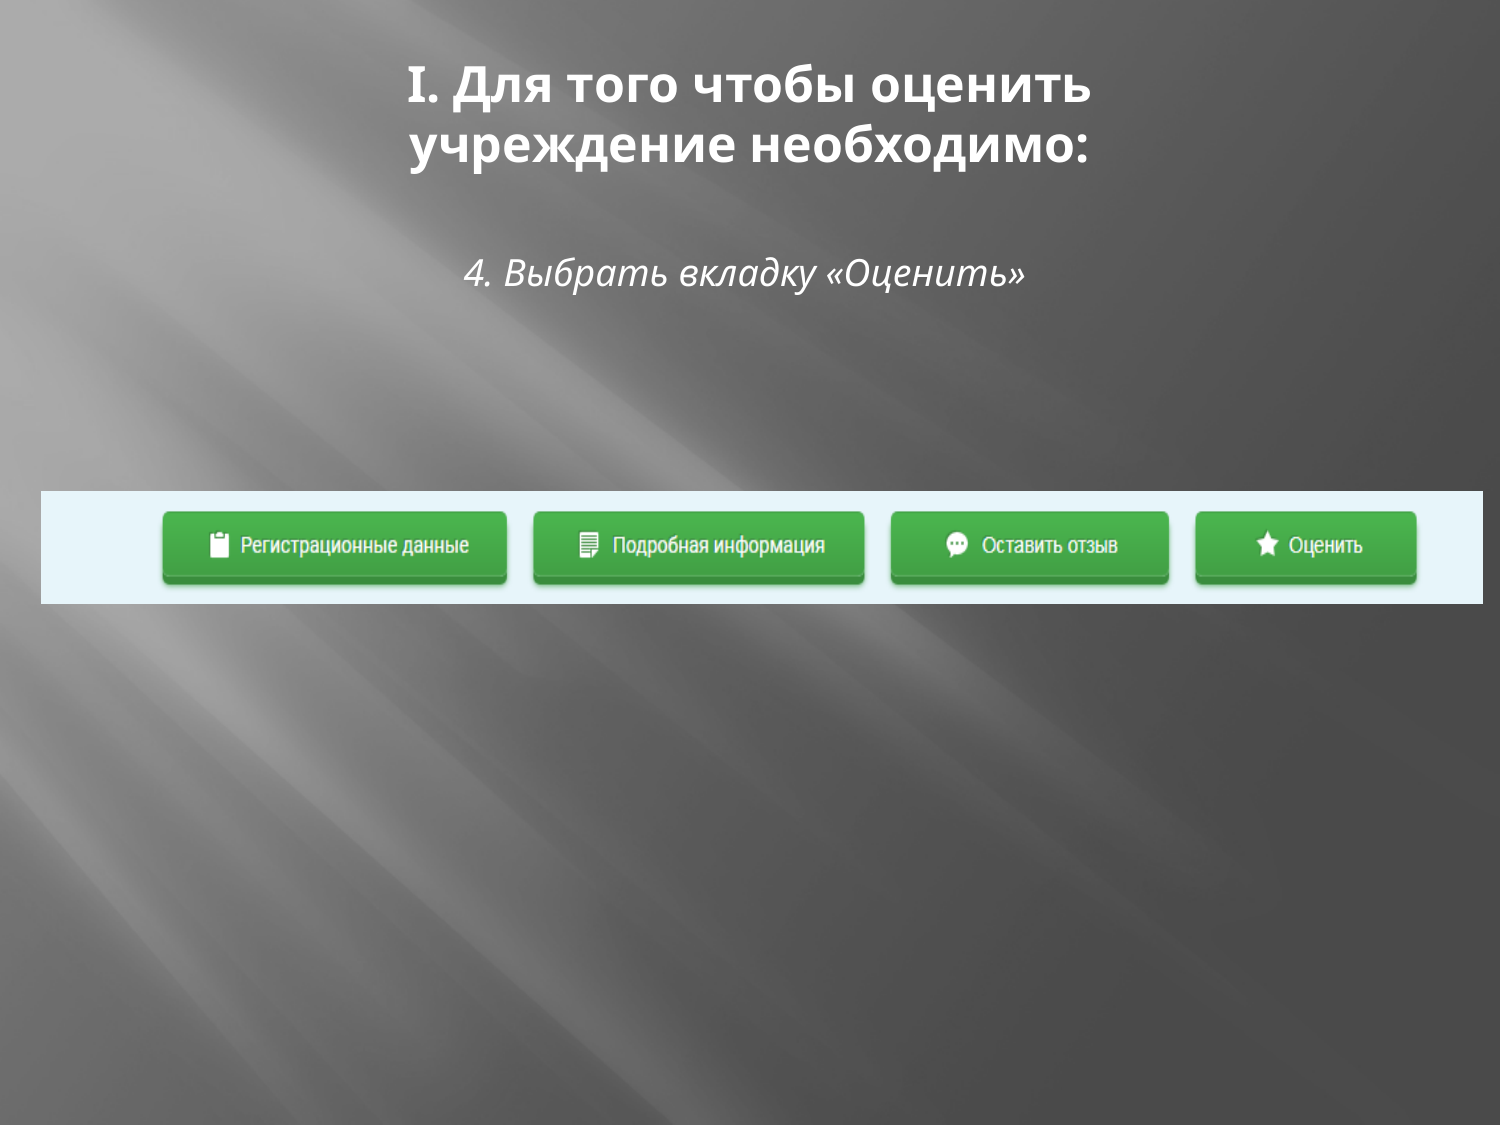

I. Для того чтобы оценить учреждение необходимо:
4. Выбрать вкладку «Оценить»